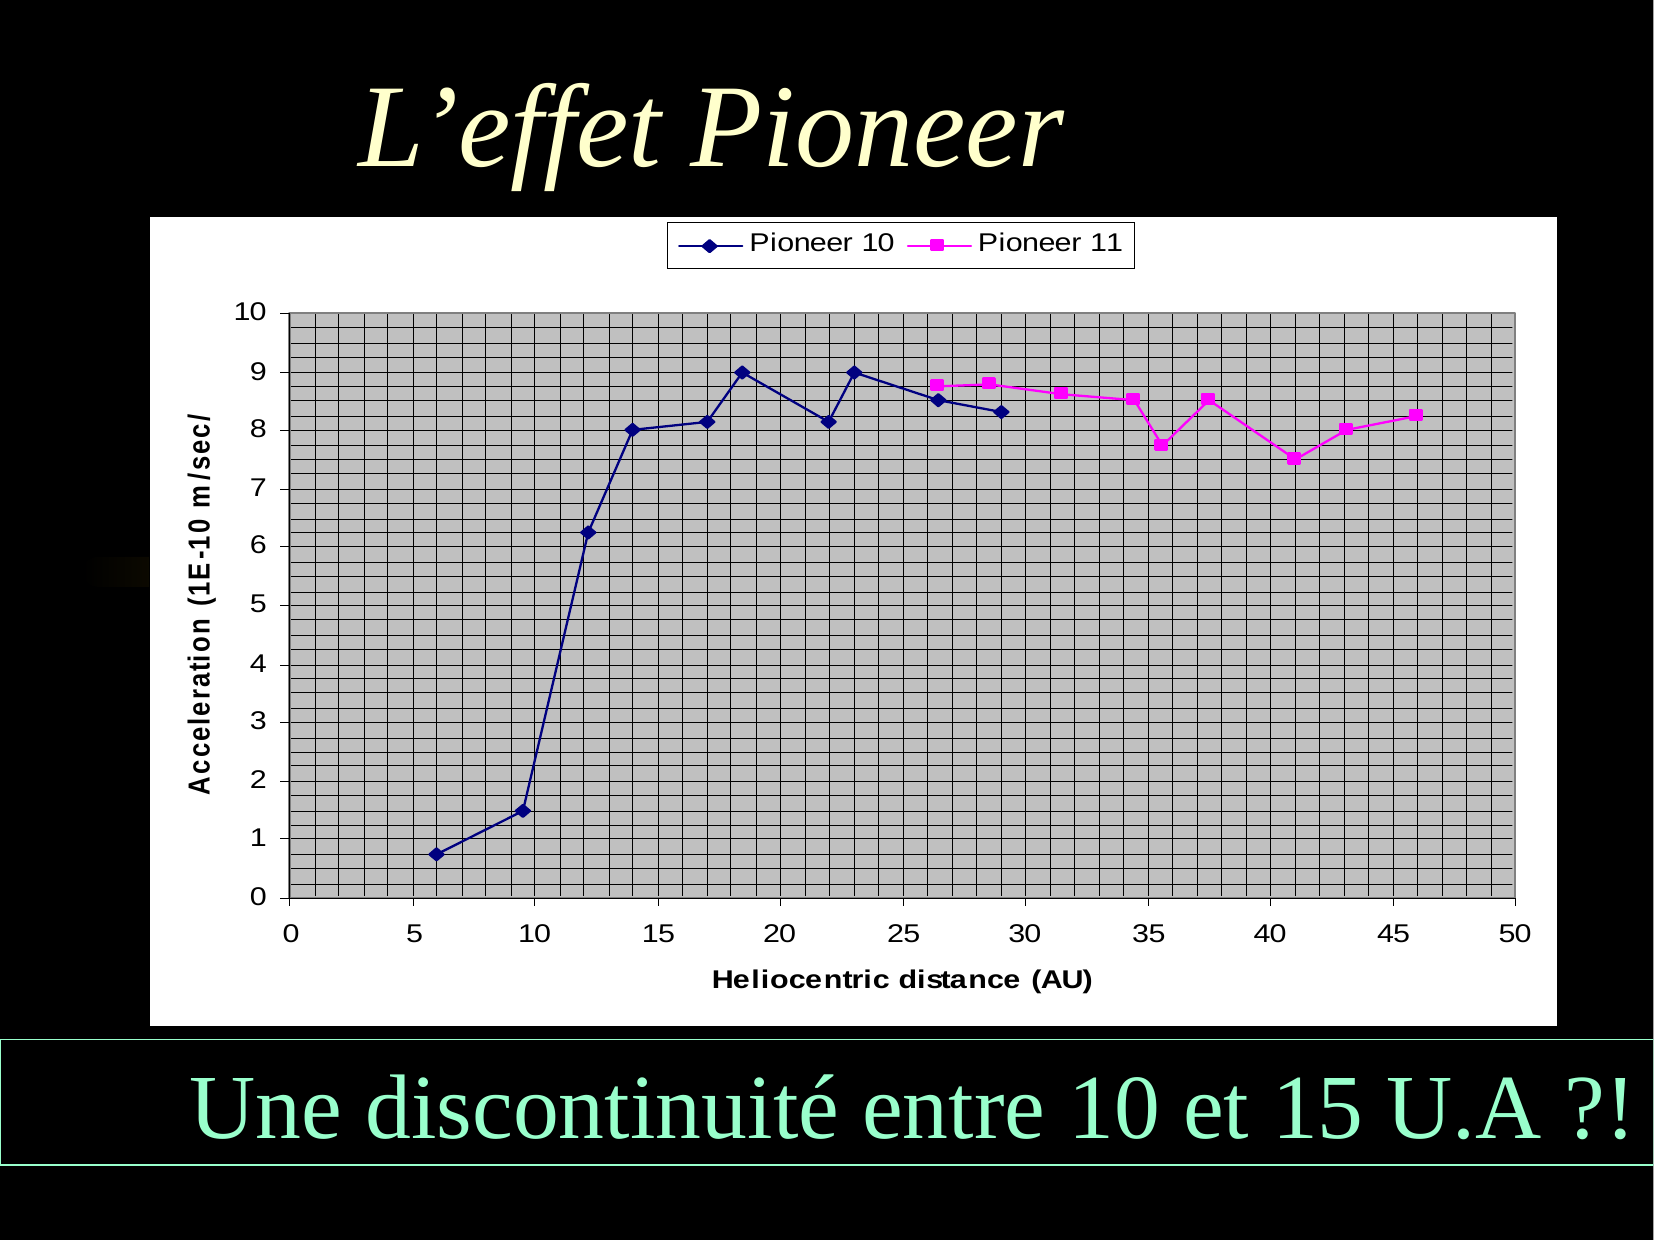

# L’effet Pioneer
Une discontinuité entre 10 et 15 U.A ?!